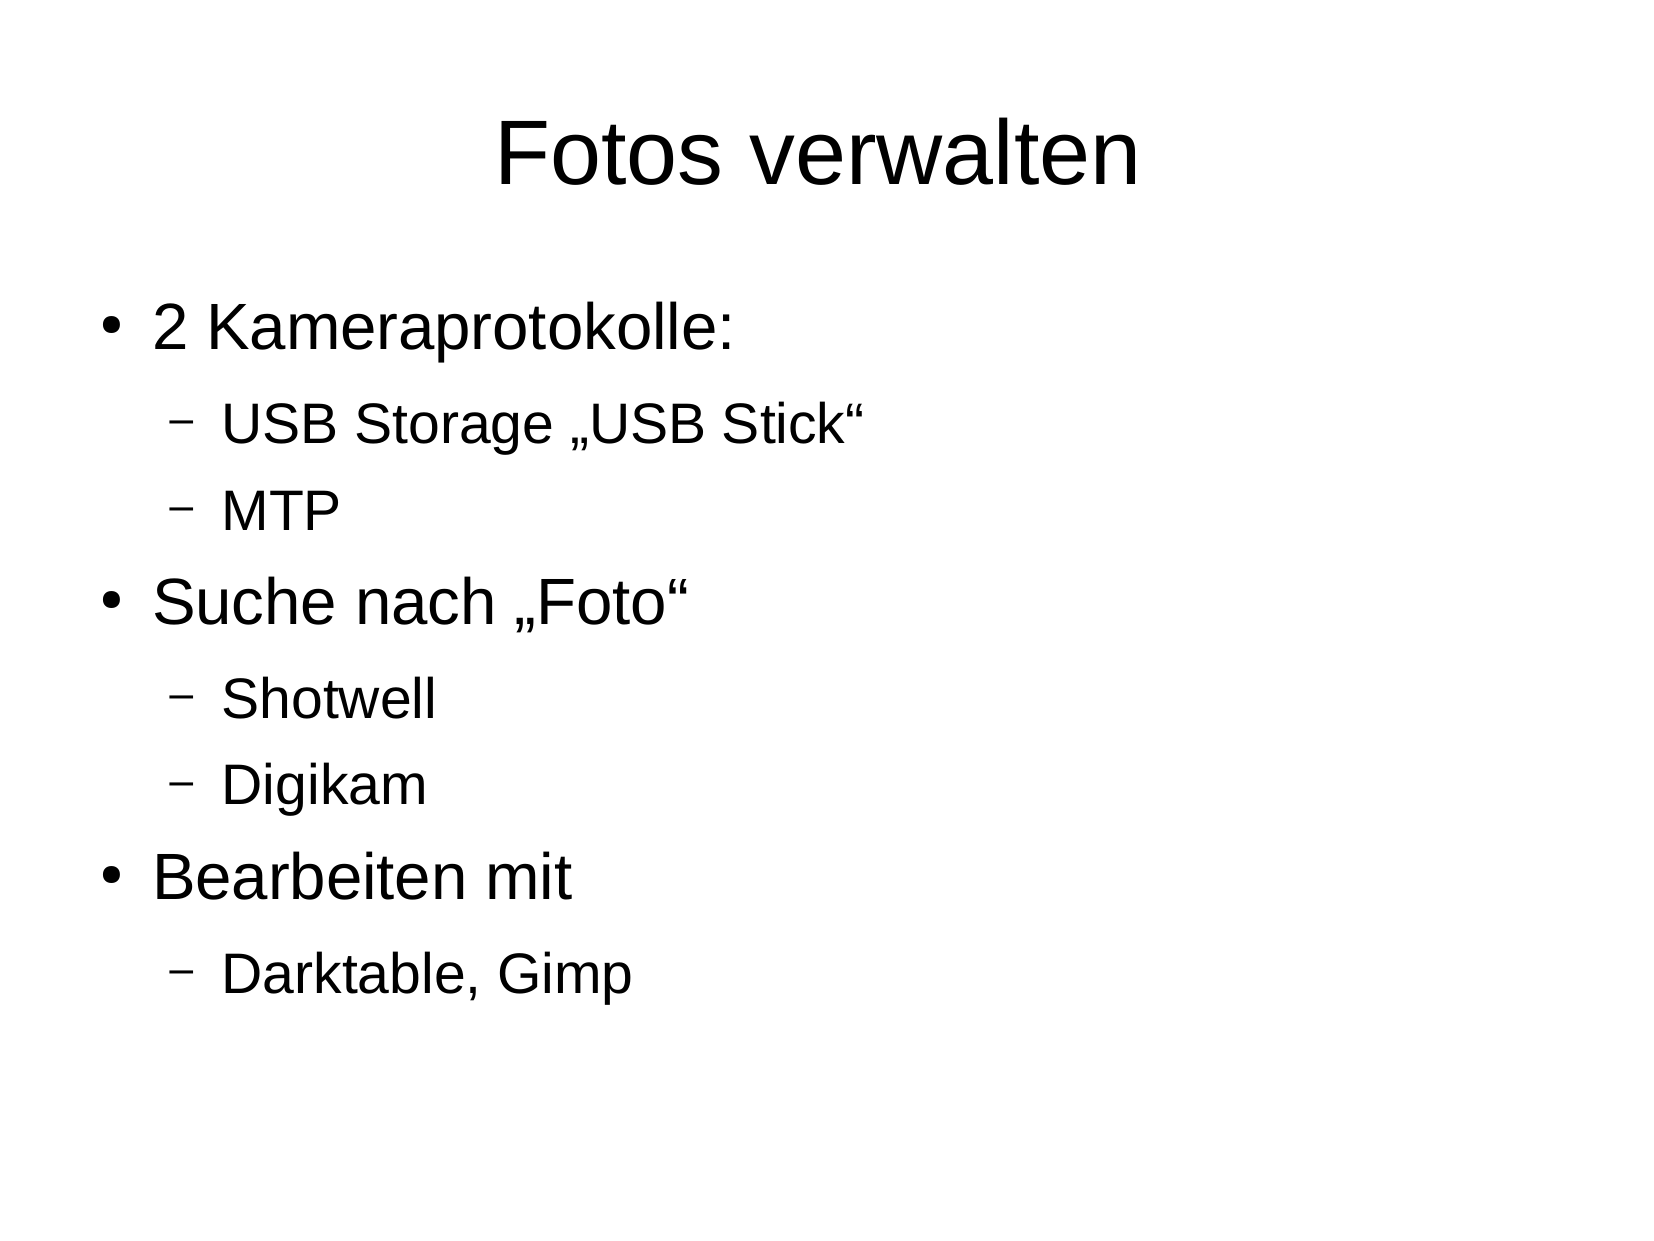

# Fotos verwalten
2 Kameraprotokolle:
USB Storage „USB Stick“
MTP
Suche nach „Foto“
Shotwell
Digikam
Bearbeiten mit
Darktable, Gimp